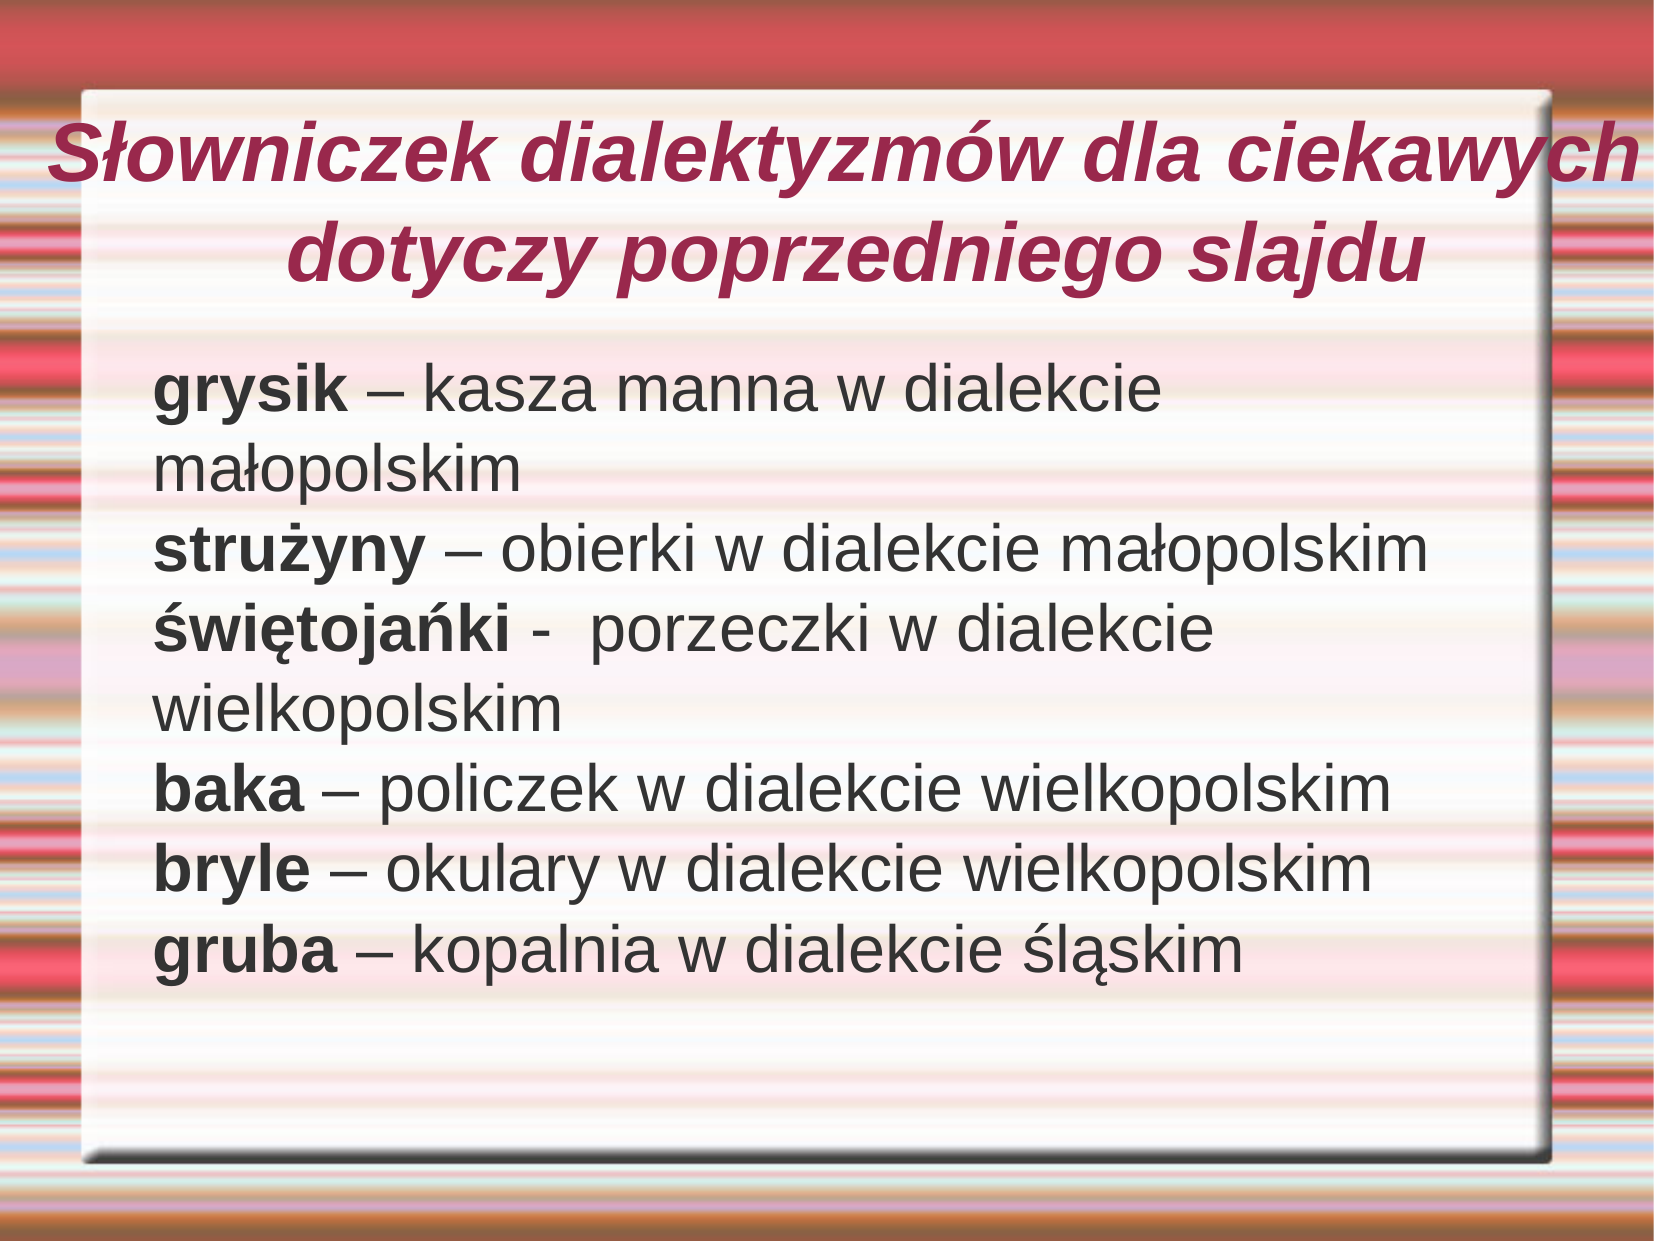

# Słowniczek dialektyzmów dla ciekawych dotyczy poprzedniego slajdu
grysik – kasza manna w dialekcie małopolskim
strużyny – obierki w dialekcie małopolskim
świętojańki - porzeczki w dialekcie wielkopolskim
baka – policzek w dialekcie wielkopolskim
bryle – okulary w dialekcie wielkopolskim
gruba – kopalnia w dialekcie śląskim